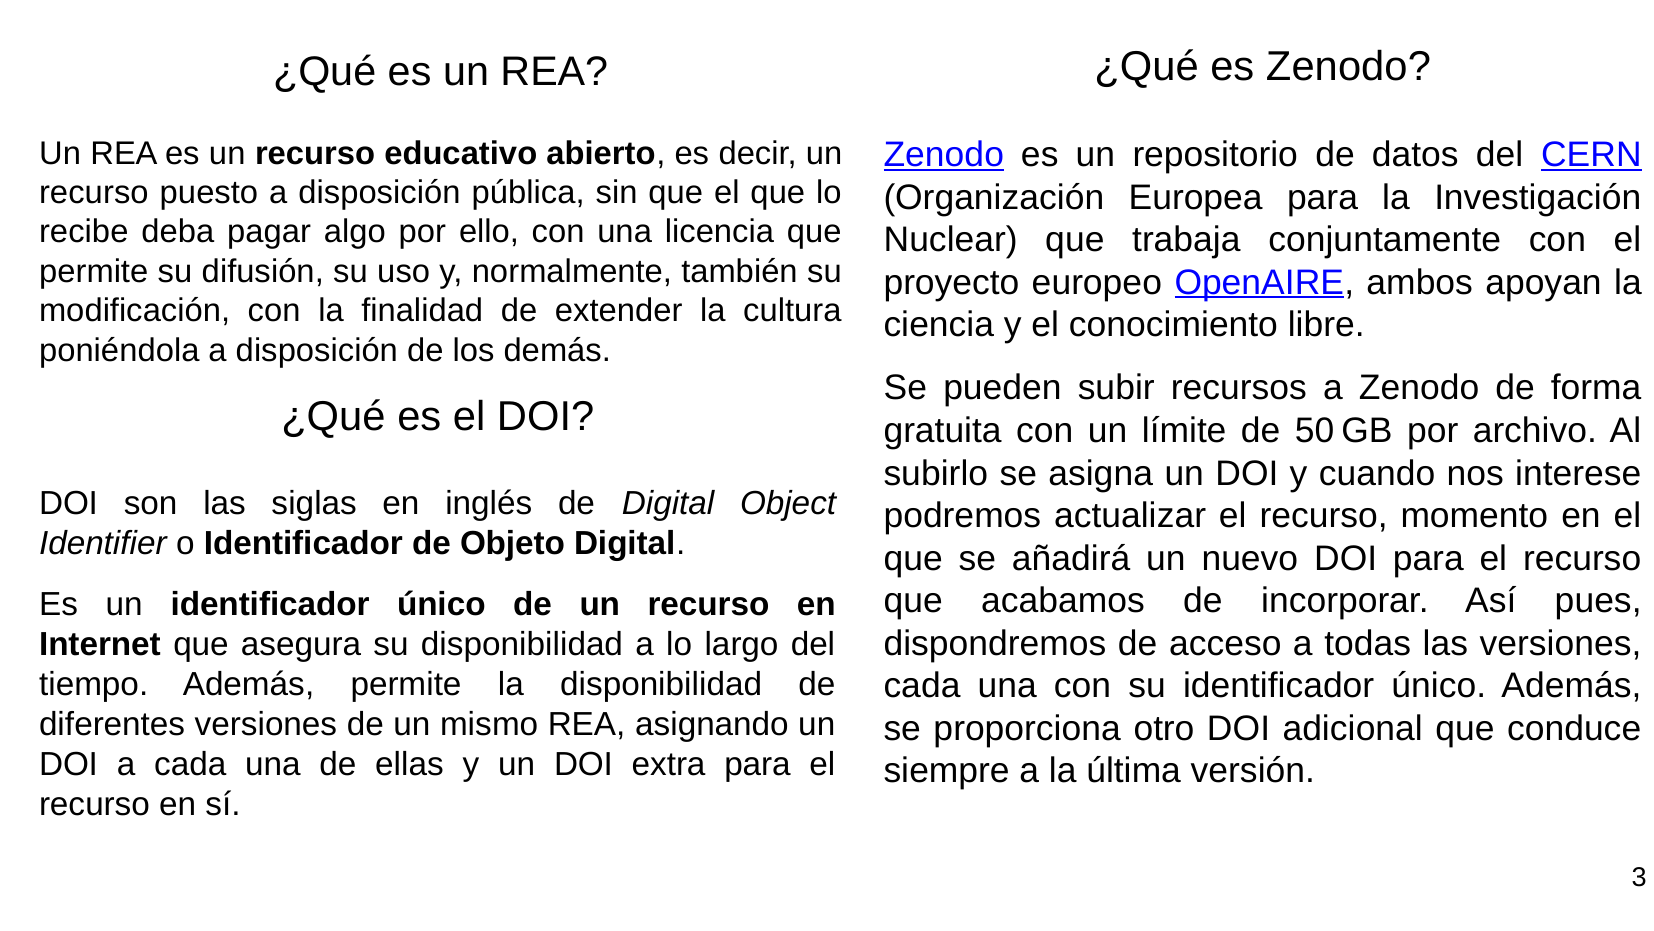

¿Qué es Zenodo?
Zenodo es un repositorio de datos del CERN (Organización Europea para la Investigación Nuclear) que trabaja conjuntamente con el proyecto europeo OpenAIRE, ambos apoyan la ciencia y el conocimiento libre.
Se pueden subir recursos a Zenodo de forma gratuita con un límite de 50 GB por archivo. Al subirlo se asigna un DOI y cuando nos interese podremos actualizar el recurso, momento en el que se añadirá un nuevo DOI para el recurso que acabamos de incorporar. Así pues, dispondremos de acceso a todas las versiones, cada una con su identificador único. Además, se proporciona otro DOI adicional que conduce siempre a la última versión.
¿Qué es un REA?
Un REA es un recurso educativo abierto, es decir, un recurso puesto a disposición pública, sin que el que lo recibe deba pagar algo por ello, con una licencia que permite su difusión, su uso y, normalmente, también su modificación, con la finalidad de extender la cultura poniéndola a disposición de los demás.
¿Qué es el DOI?
DOI son las siglas en inglés de Digital Object Identifier o Identificador de Objeto Digital.
Es un identificador único de un recurso en Internet que asegura su disponibilidad a lo largo del tiempo. Además, permite la disponibilidad de diferentes versiones de un mismo REA, asignando un DOI a cada una de ellas y un DOI extra para el recurso en sí.